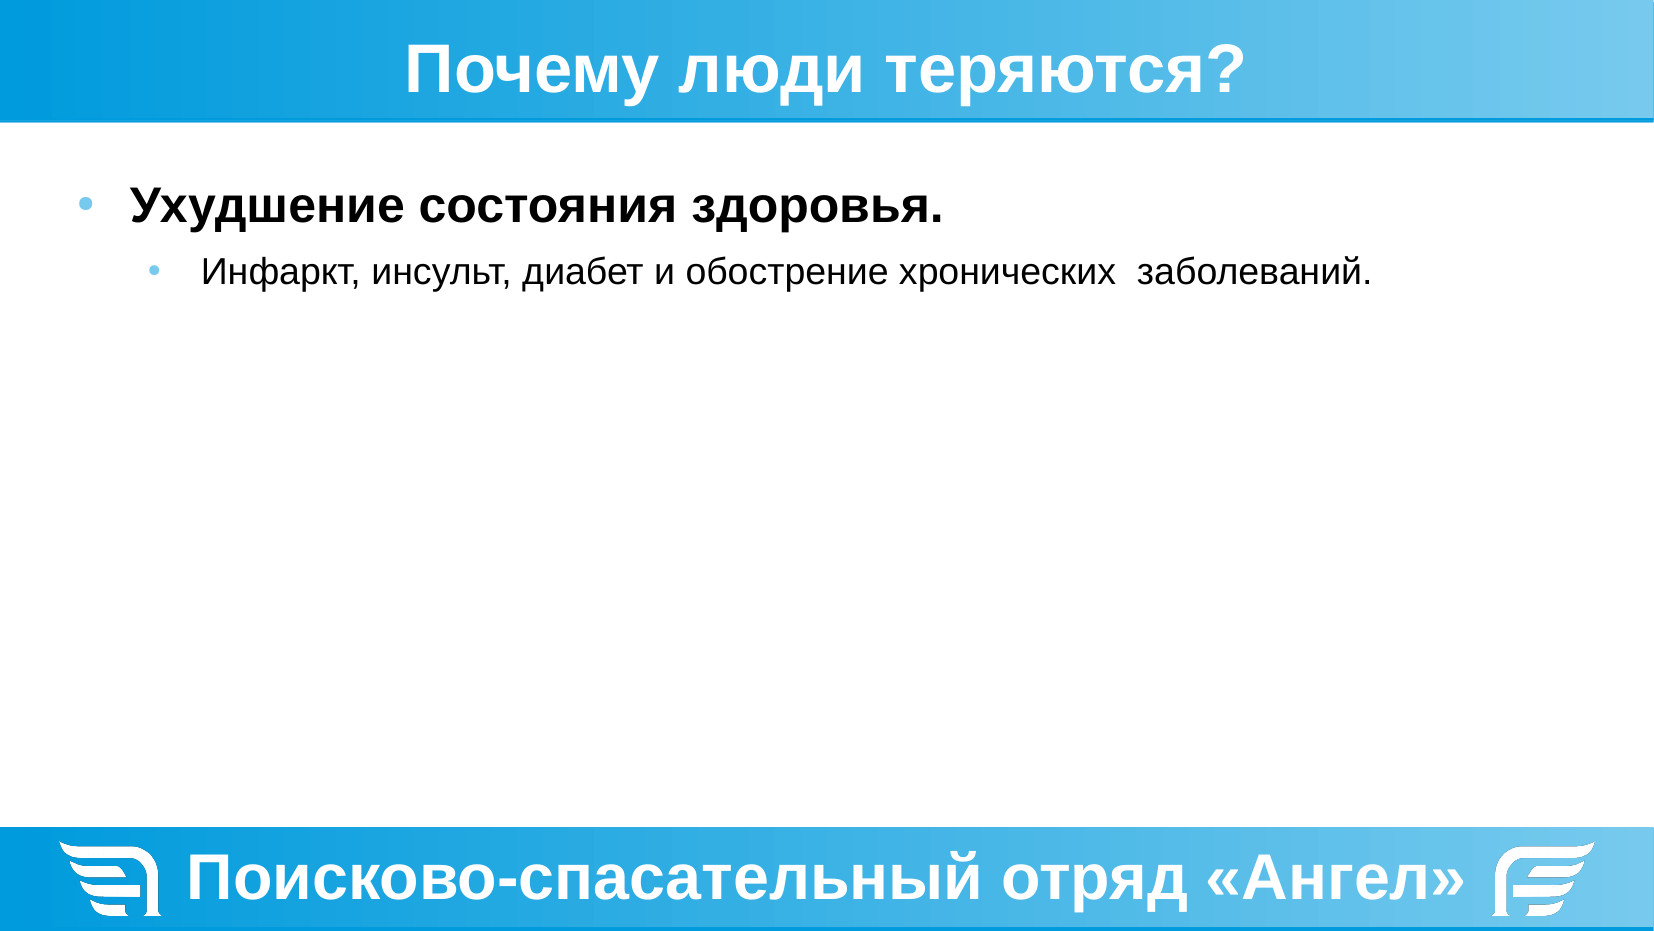

# Почему люди теряются?
Ухудшение состояния здоровья.
Инфаркт, инсульт, диабет и обострение хронических заболеваний.